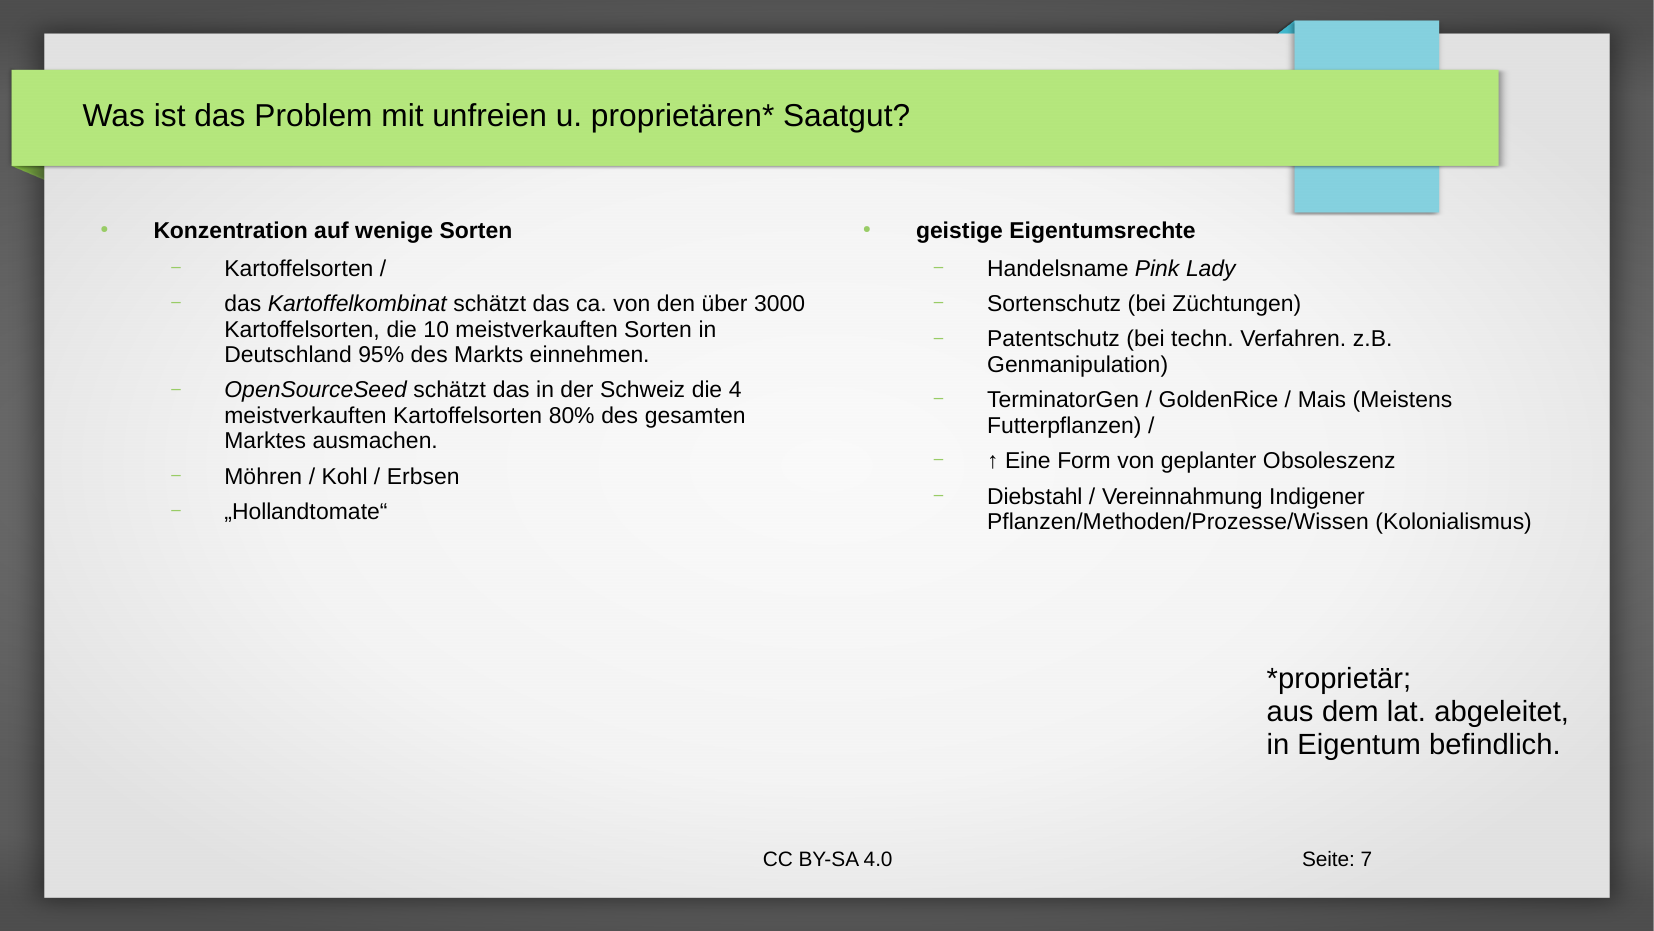

# Was ist das Problem mit unfreien u. proprietären* Saatgut?
Konzentration auf wenige Sorten
Kartoffelsorten /
das Kartoffelkombinat schätzt das ca. von den über 3000 Kartoffelsorten, die 10 meistverkauften Sorten in Deutschland 95% des Markts einnehmen.
OpenSourceSeed schätzt das in der Schweiz die 4 meistverkauften Kartoffelsorten 80% des gesamten Marktes ausmachen.
Möhren / Kohl / Erbsen
„Hollandtomate“
geistige Eigentumsrechte
Handelsname Pink Lady
Sortenschutz (bei Züchtungen)
Patentschutz (bei techn. Verfahren. z.B. Genmanipulation)
TerminatorGen / GoldenRice / Mais (Meistens Futterpflanzen) /
↑ Eine Form von geplanter Obsoleszenz
Diebstahl / Vereinnahmung Indigener Pflanzen/Methoden/Prozesse/Wissen (Kolonialismus)
*proprietär;
aus dem lat. abgeleitet,
in Eigentum befindlich.